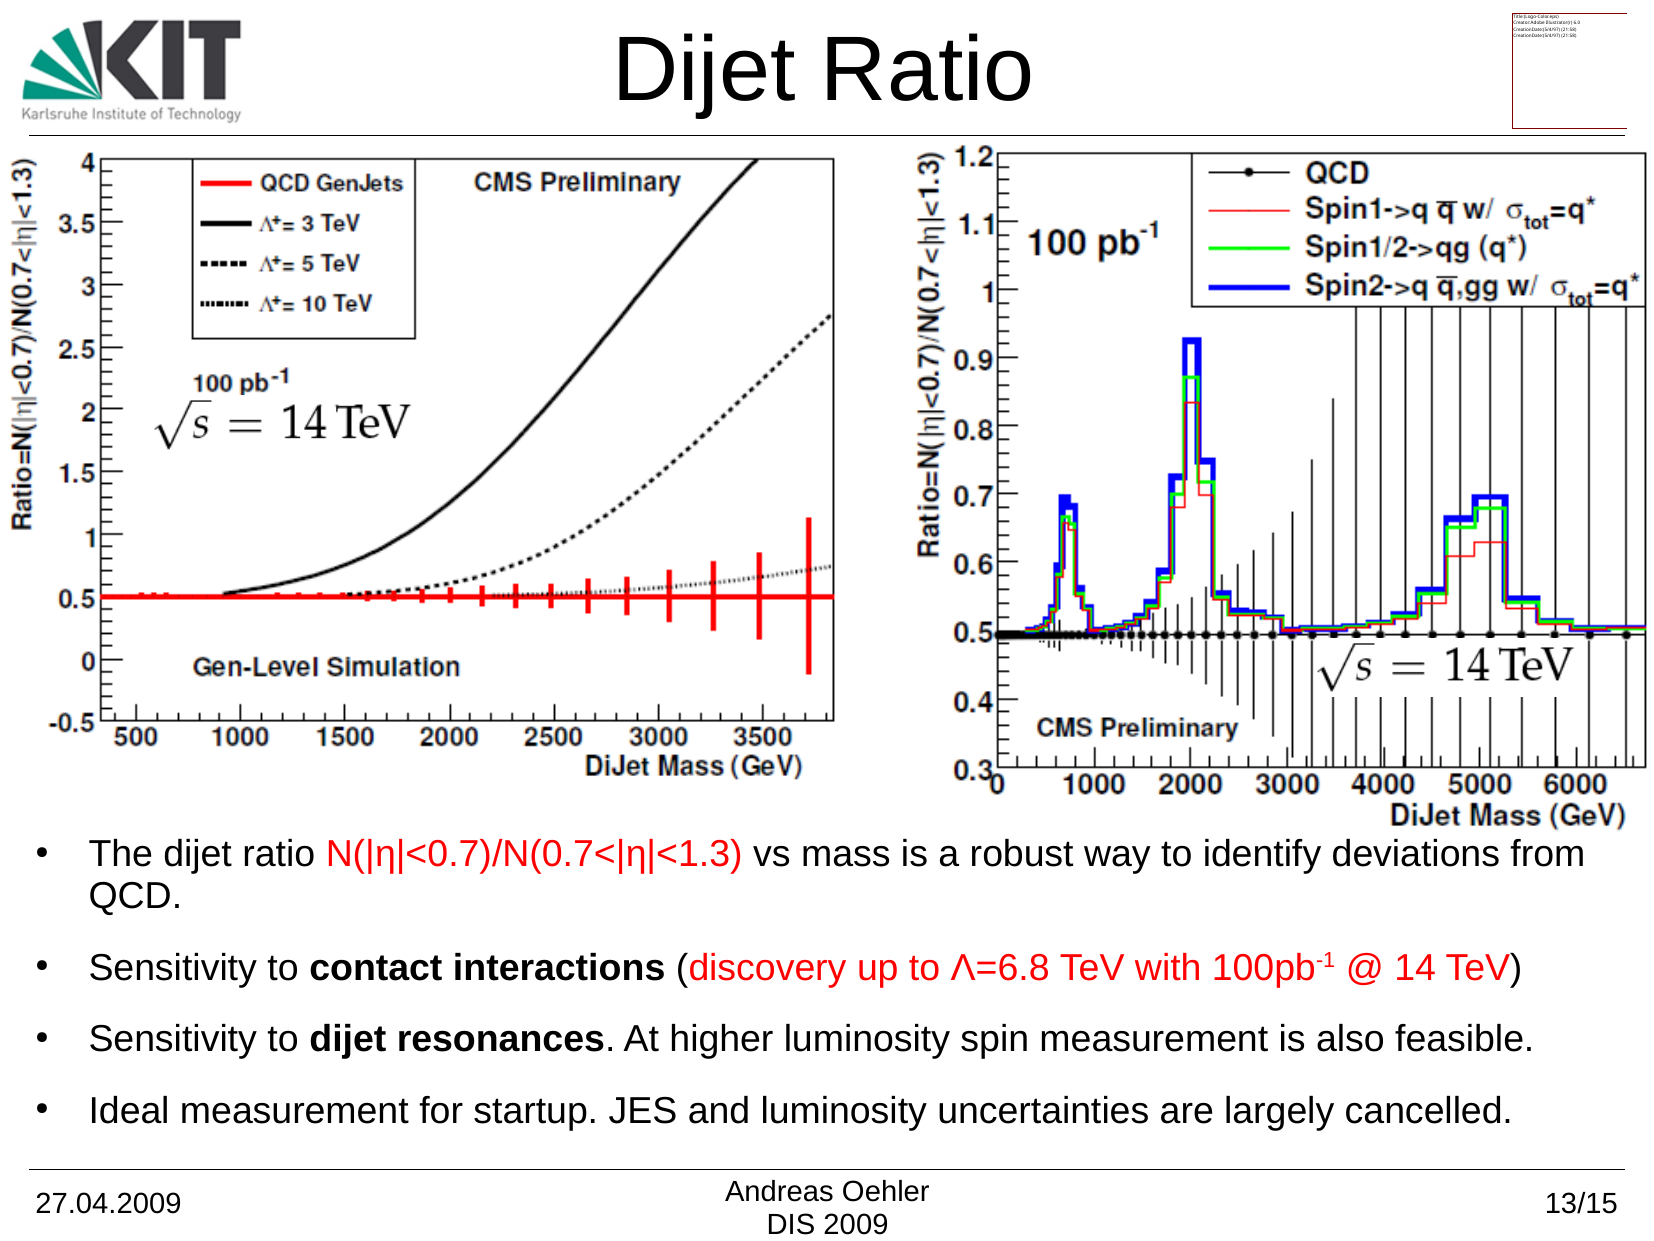

# Dijet Ratio
The dijet ratio N(|η|<0.7)/N(0.7<|η|<1.3) vs mass is a robust way to identify deviations from QCD.
Sensitivity to contact interactions (discovery up to Λ=6.8 TeV with 100pb-1 @ 14 TeV)
Sensitivity to dijet resonances. At higher luminosity spin measurement is also feasible.
Ideal measurement for startup. JES and luminosity uncertainties are largely cancelled.
Andreas Oehler DIS 2009
27.04.2009
13